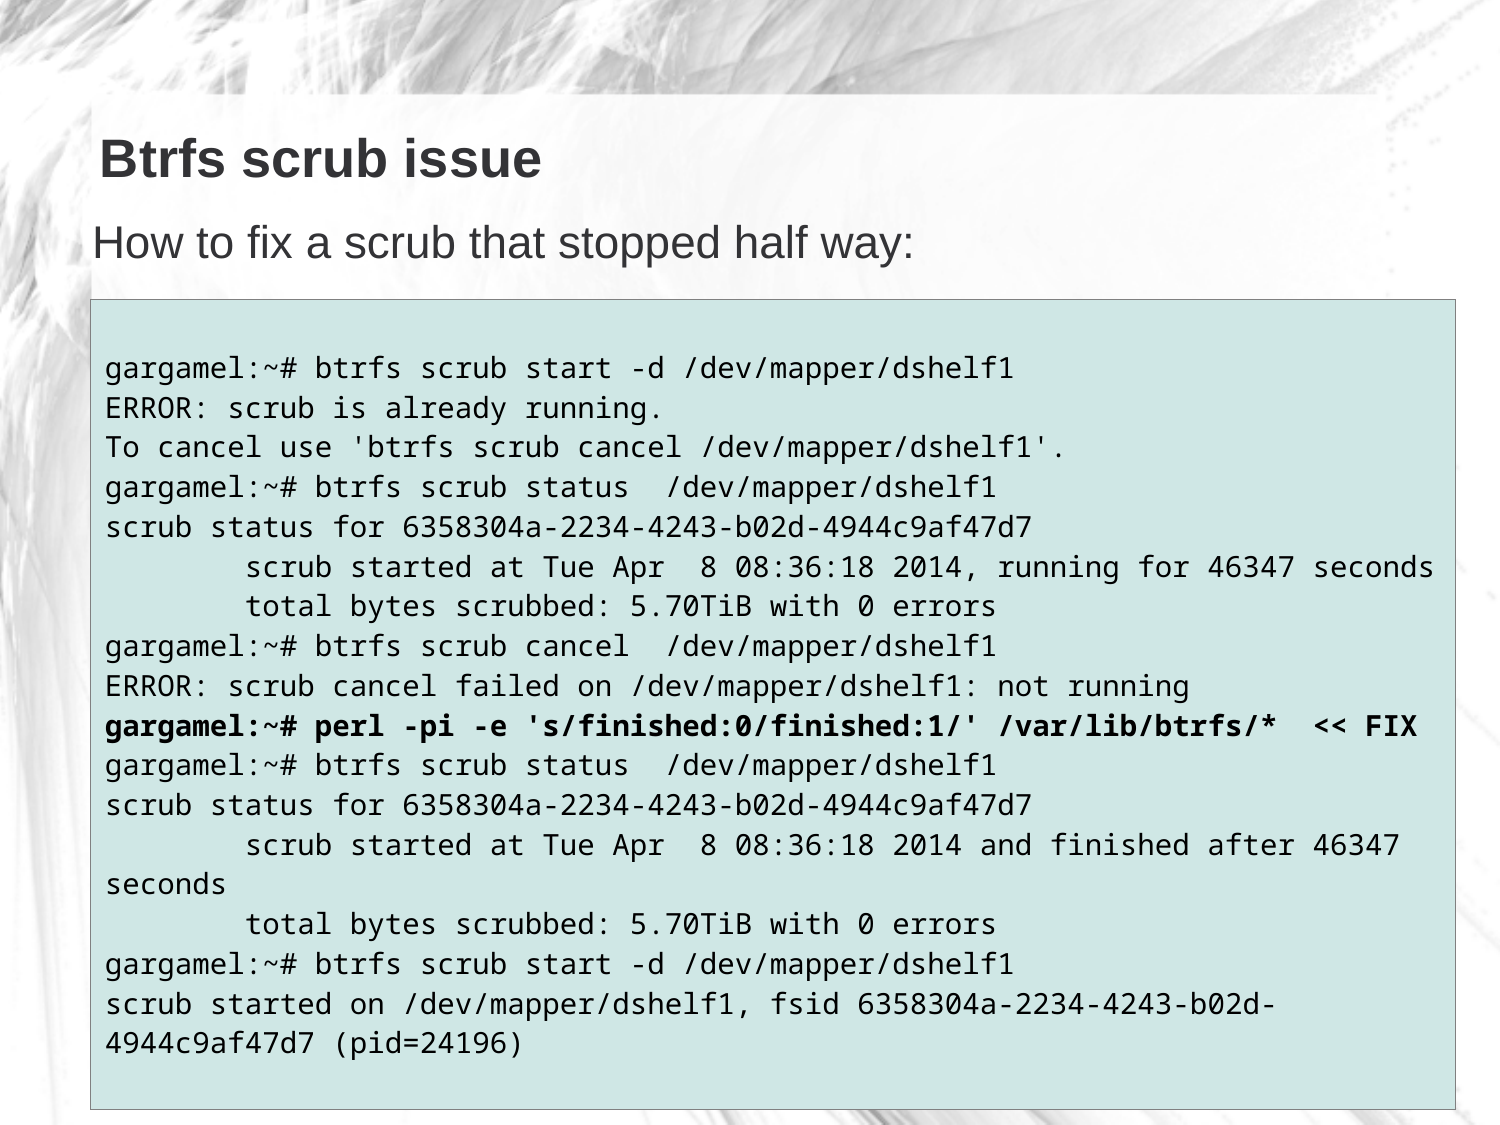

# Btrfs scrub issue
How to fix a scrub that stopped half way:
gargamel:~# btrfs scrub start -d /dev/mapper/dshelf1
ERROR: scrub is already running.
To cancel use 'btrfs scrub cancel /dev/mapper/dshelf1'.
gargamel:~# btrfs scrub status /dev/mapper/dshelf1
scrub status for 6358304a-2234-4243-b02d-4944c9af47d7
 scrub started at Tue Apr 8 08:36:18 2014, running for 46347 seconds
 total bytes scrubbed: 5.70TiB with 0 errors
gargamel:~# btrfs scrub cancel /dev/mapper/dshelf1
ERROR: scrub cancel failed on /dev/mapper/dshelf1: not running
gargamel:~# perl -pi -e 's/finished:0/finished:1/' /var/lib/btrfs/* << FIX
gargamel:~# btrfs scrub status /dev/mapper/dshelf1
scrub status for 6358304a-2234-4243-b02d-4944c9af47d7
 scrub started at Tue Apr 8 08:36:18 2014 and finished after 46347 seconds
 total bytes scrubbed: 5.70TiB with 0 errors
gargamel:~# btrfs scrub start -d /dev/mapper/dshelf1
scrub started on /dev/mapper/dshelf1, fsid 6358304a-2234-4243-b02d-4944c9af47d7 (pid=24196)